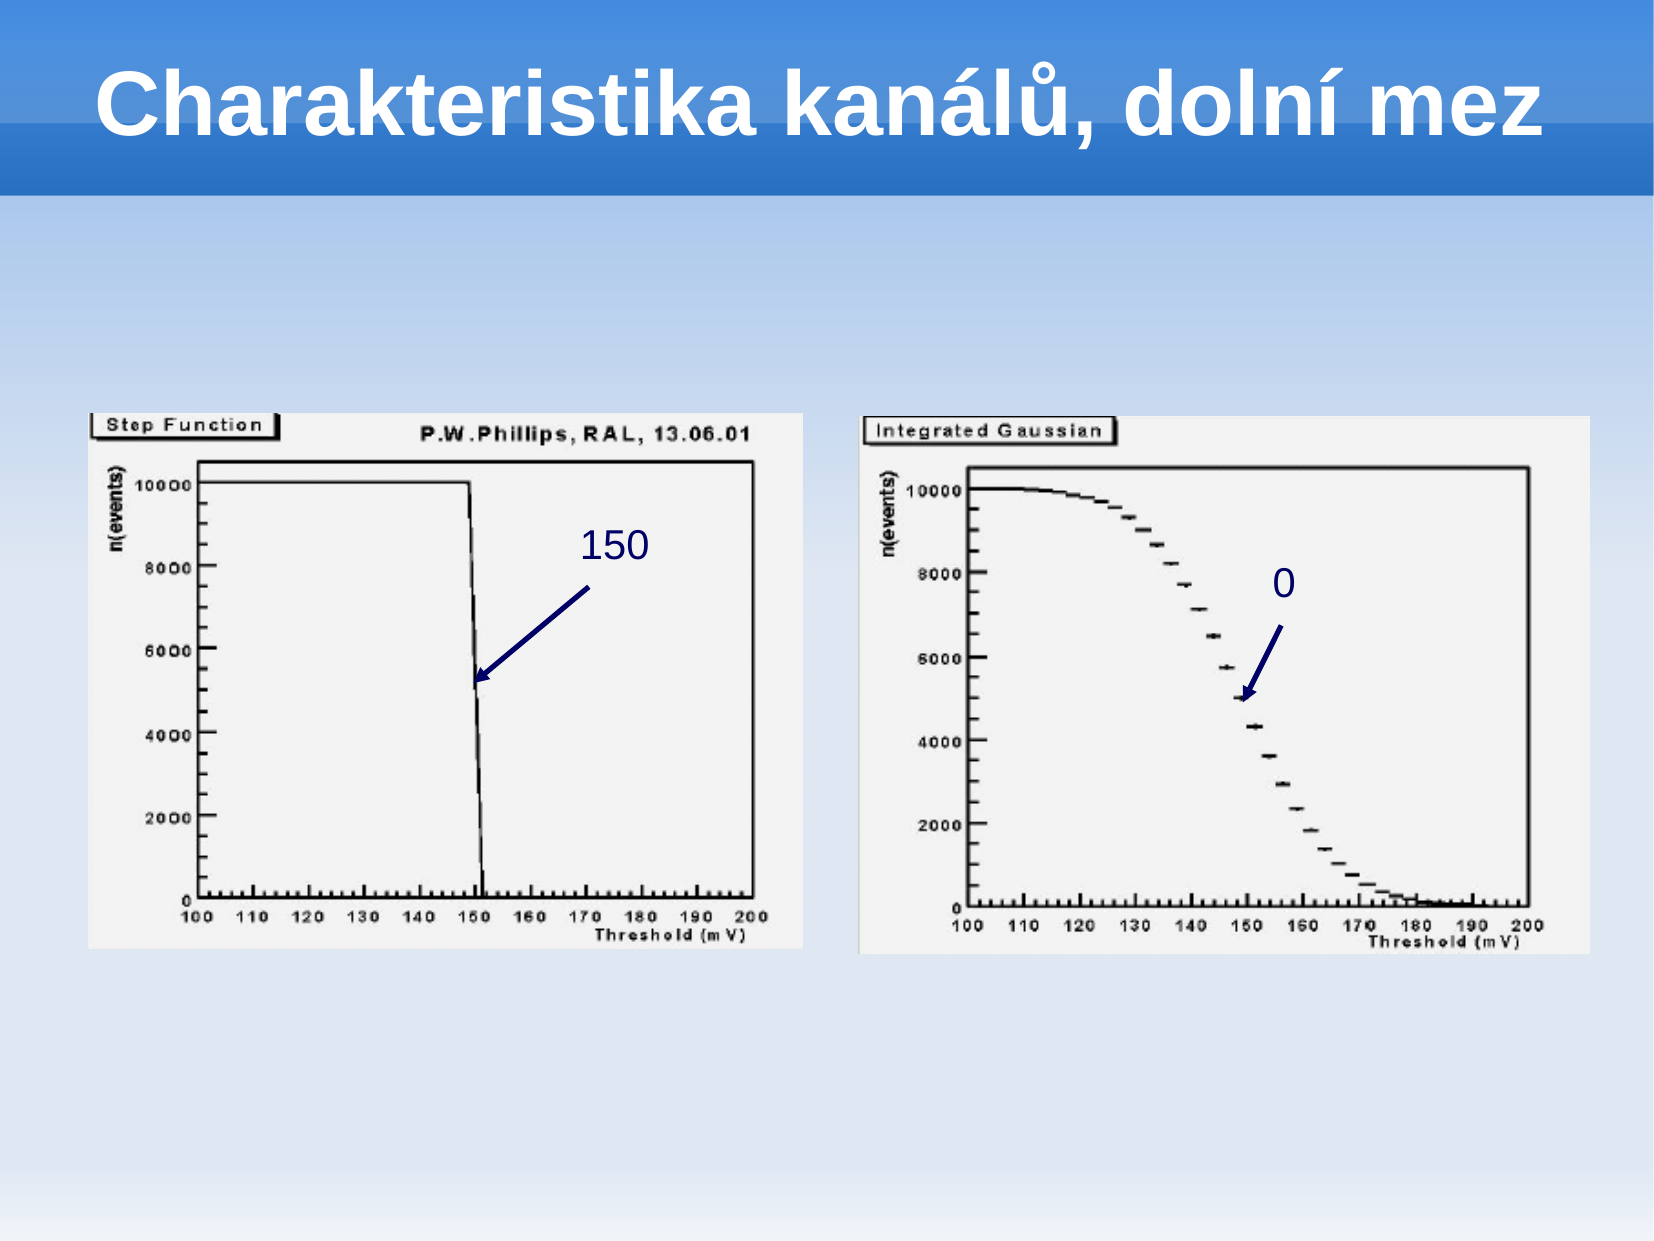

# Charakteristika kanálů, dolní mez
150
0